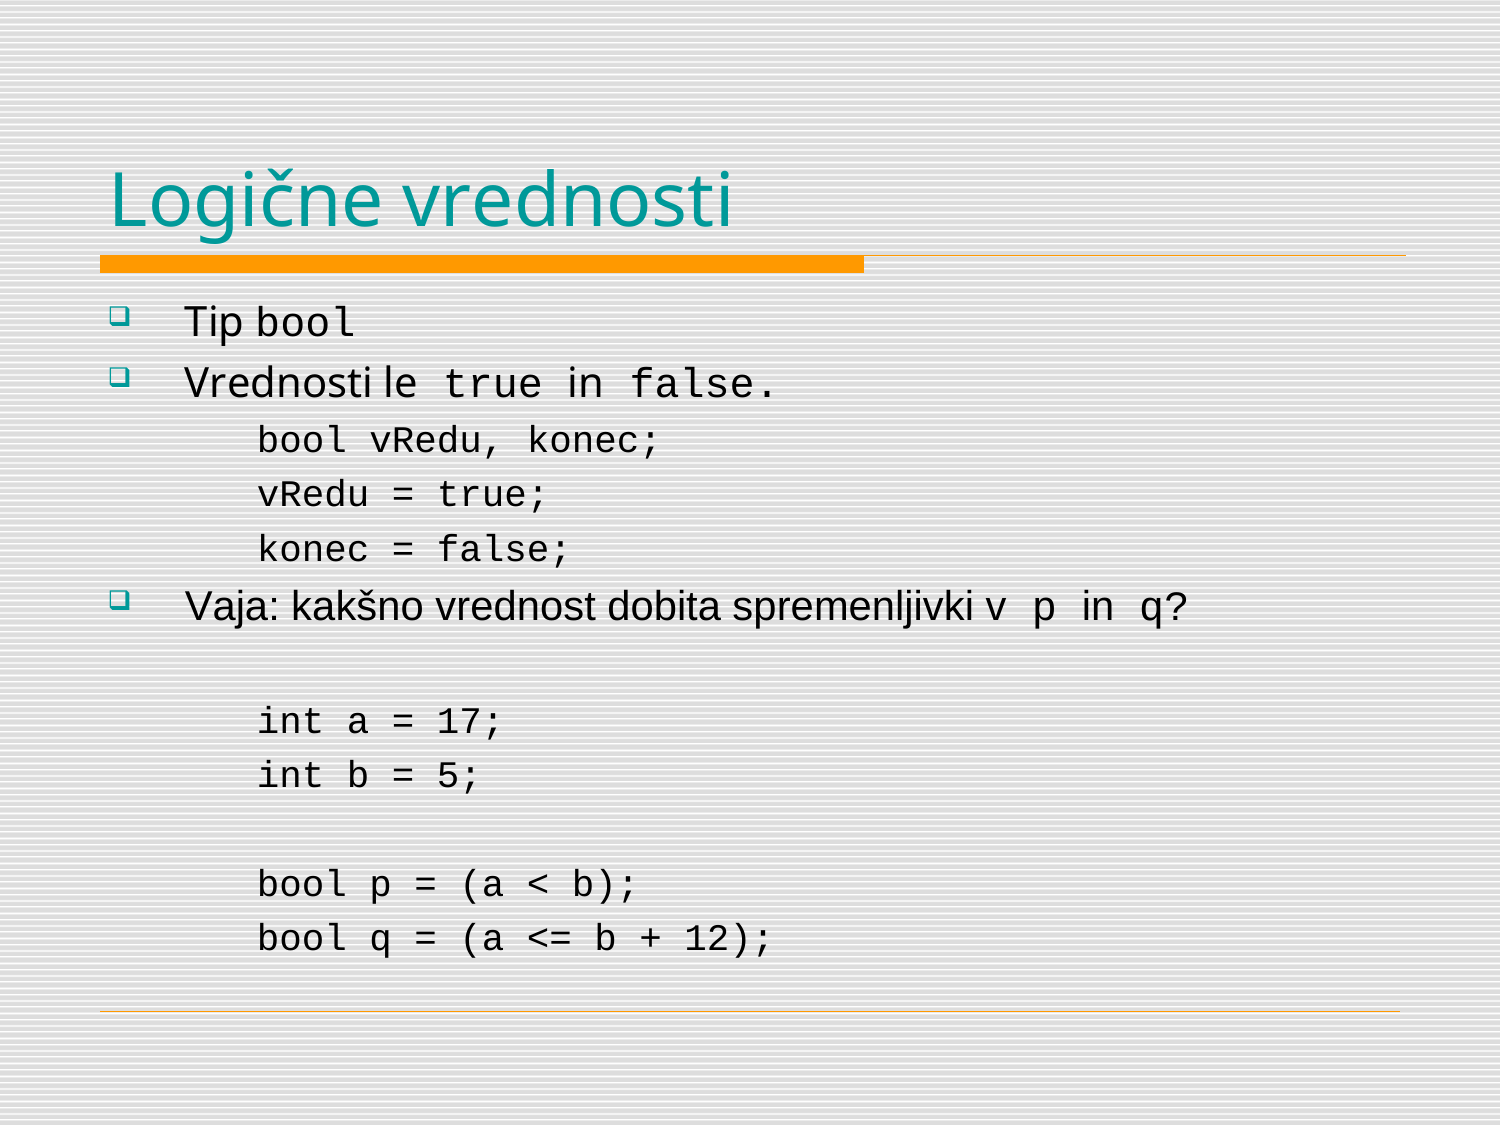

# Logične vrednosti
Tip bool
Vrednosti le true in false.
bool vRedu, konec;
vRedu = true;
konec = false;
Vaja: kakšno vrednost dobita spremenljivki v p in q?
int a = 17;
int b = 5;
bool p = (a < b);
bool q = (a <= b + 12);